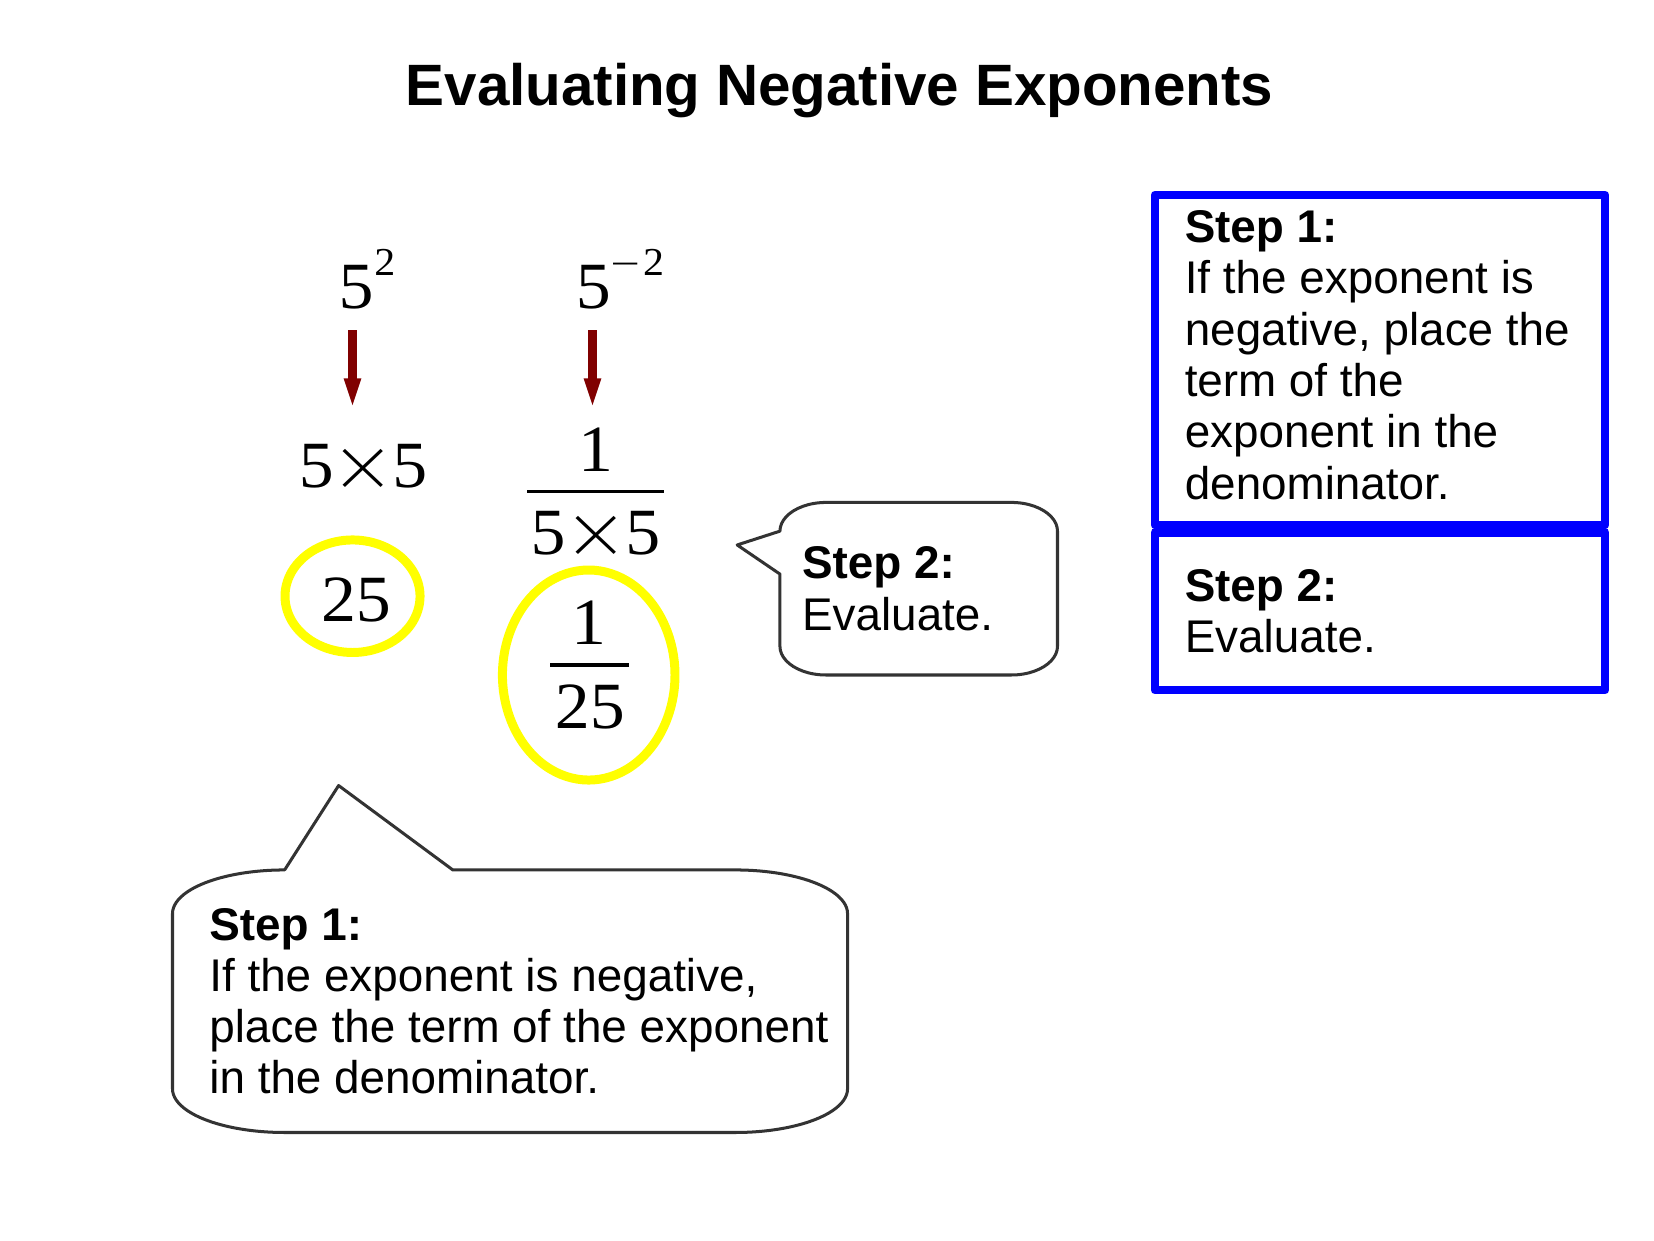

Evaluating Negative Exponents
Step 1:
If the exponent is negative, place the term of the exponent in the denominator.
Step 2:
Evaluate.
Step 2:
Evaluate.
Step 1:
If the exponent is negative,
place the term of the exponent
in the denominator.